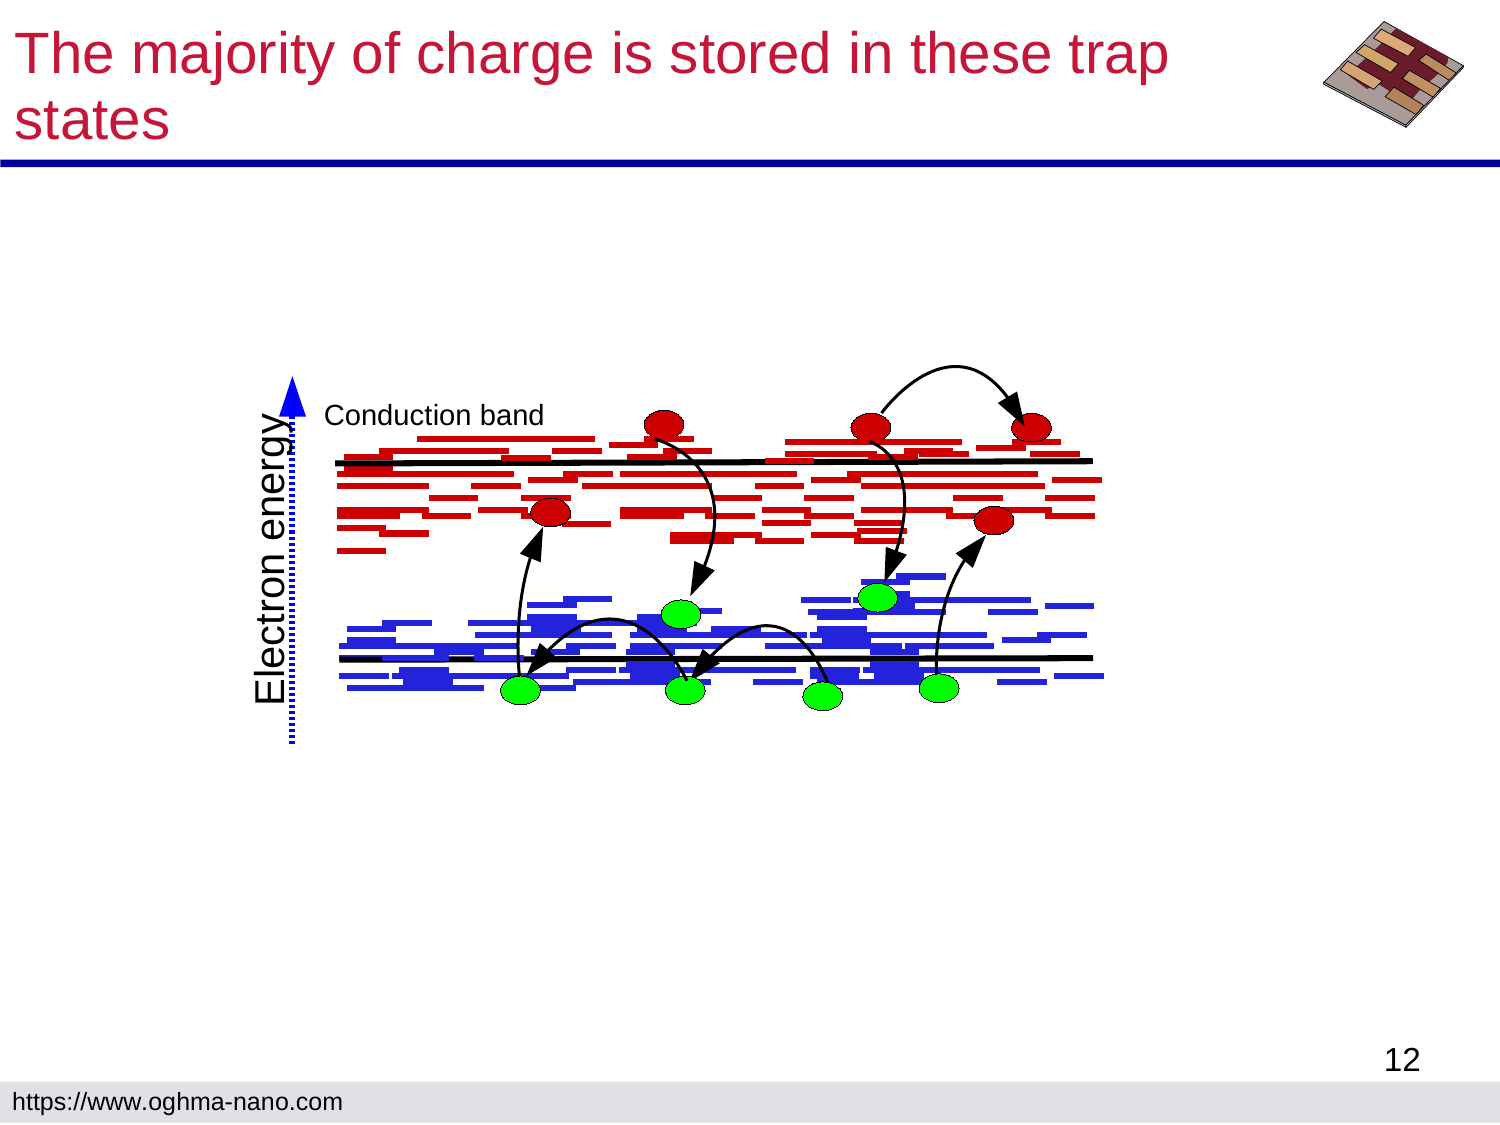

# The majority of charge is stored in these trap states
Electron energy
Conduction band